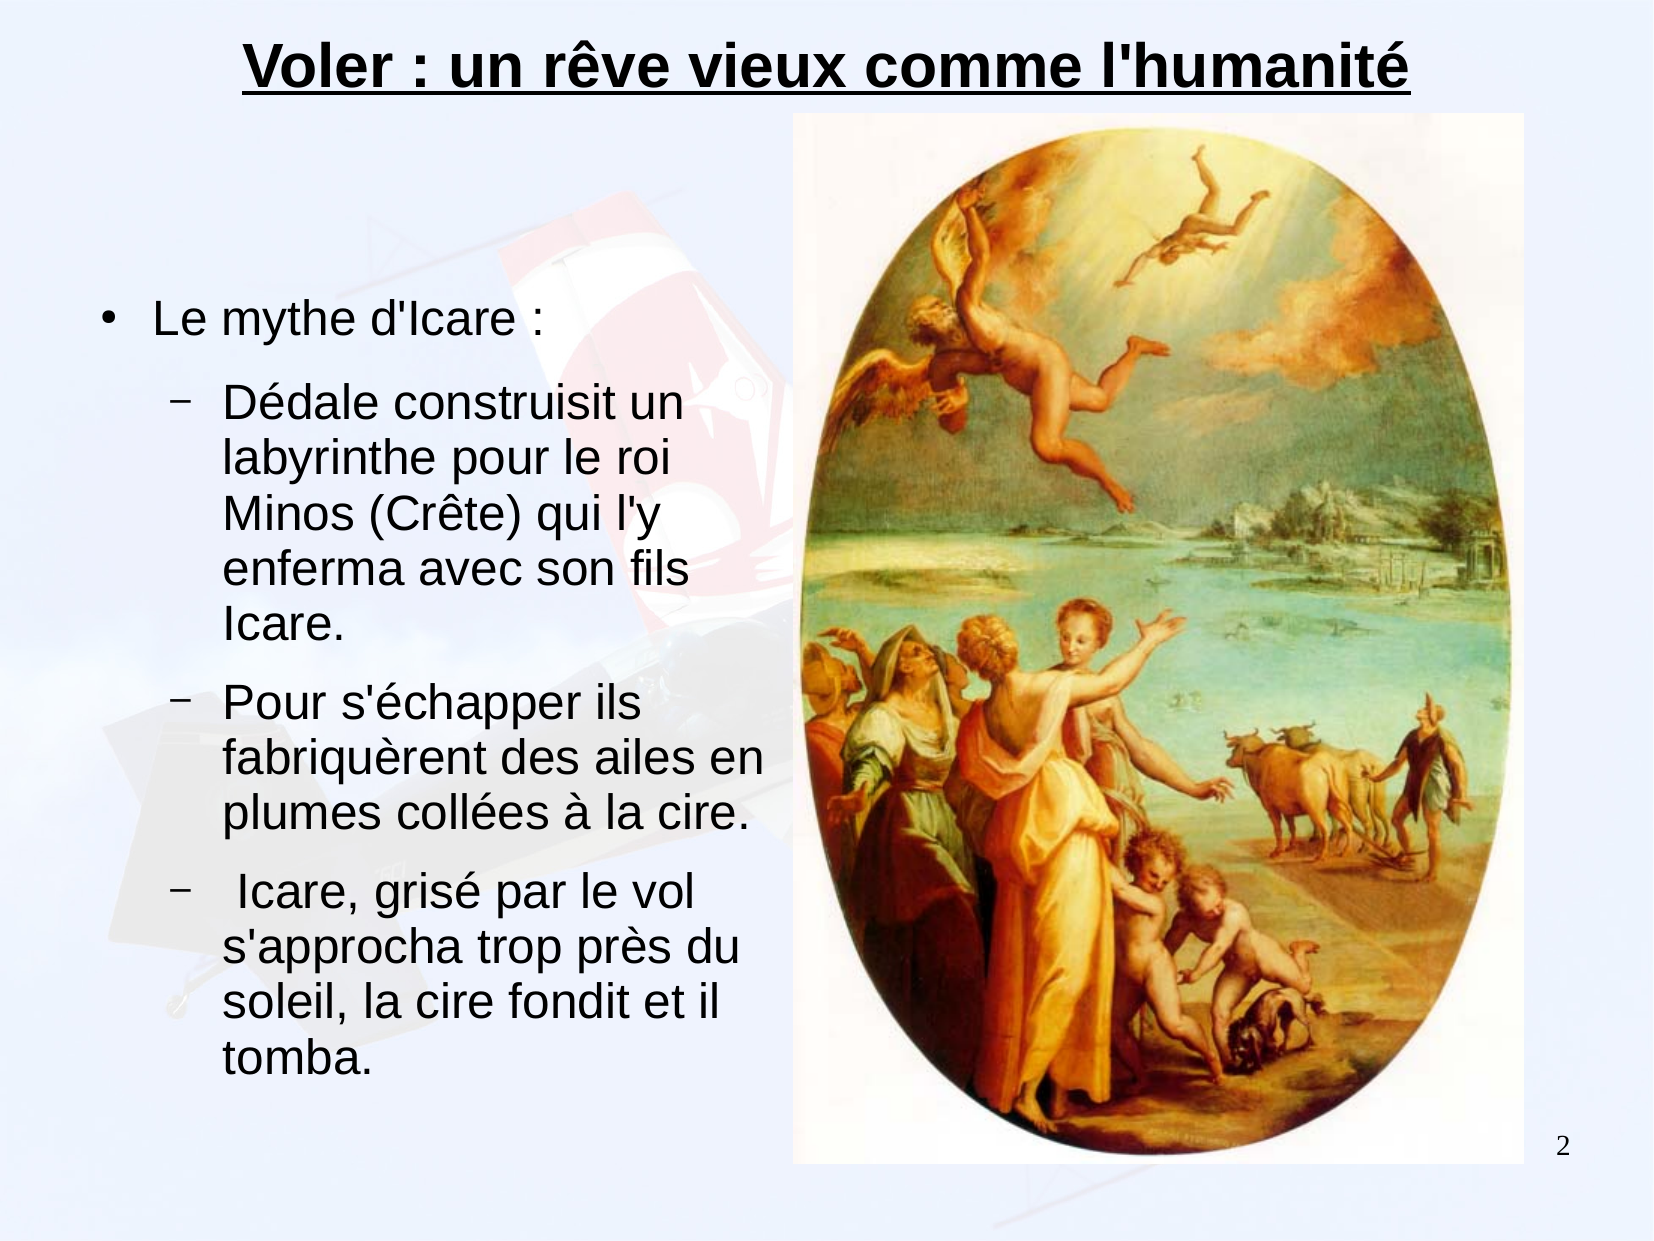

# Voler : un rêve vieux comme l'humanité
Le mythe d'Icare :
Dédale construisit un labyrinthe pour le roi Minos (Crête) qui l'y enferma avec son fils Icare.
Pour s'échapper ils fabriquèrent des ailes en plumes collées à la cire.
 Icare, grisé par le vol s'approcha trop près du soleil, la cire fondit et il tomba.
2